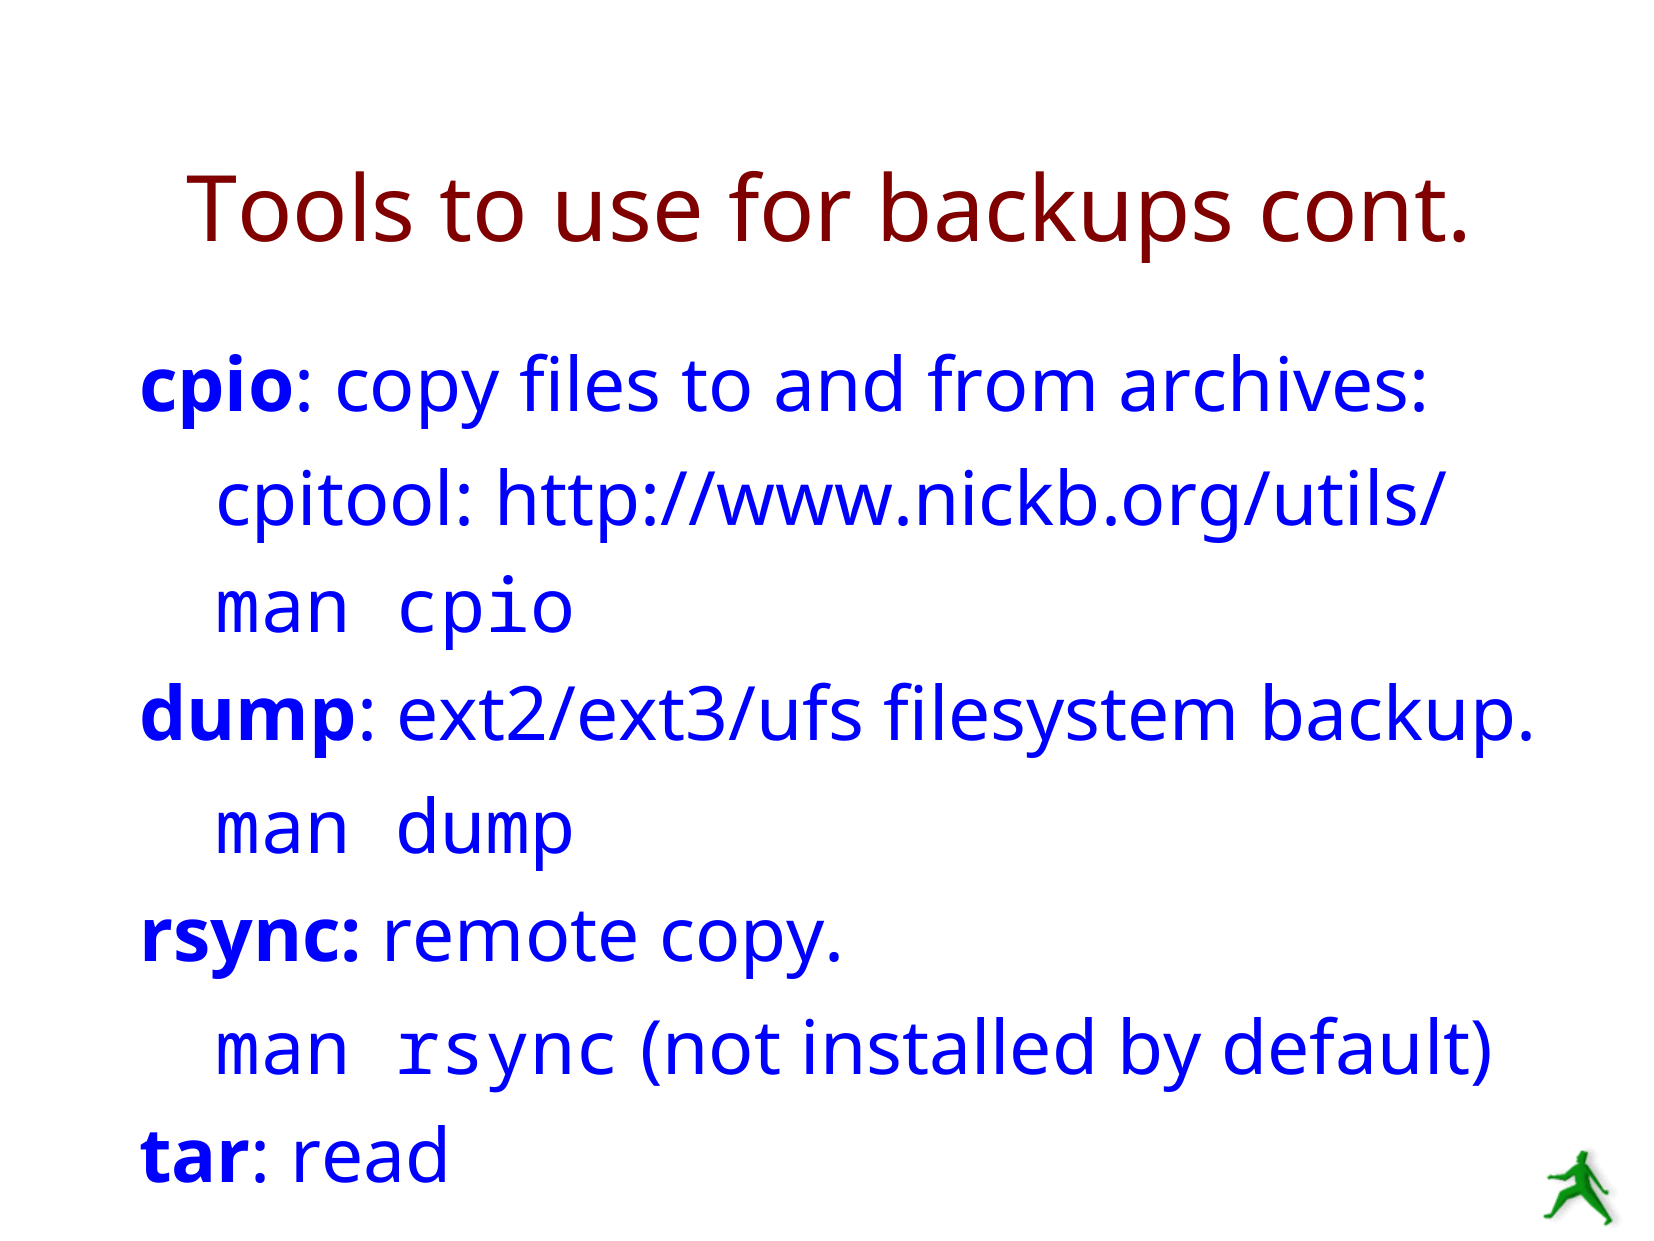

# Tools to use for backups cont.
cpio: copy files to and from archives:
cpitool: http://www.nickb.org/utils/
man cpio
dump: ext2/ext3/ufs filesystem backup.
man dump
rsync: remote copy.
man rsync (not installed by default)
tar: read
man tar